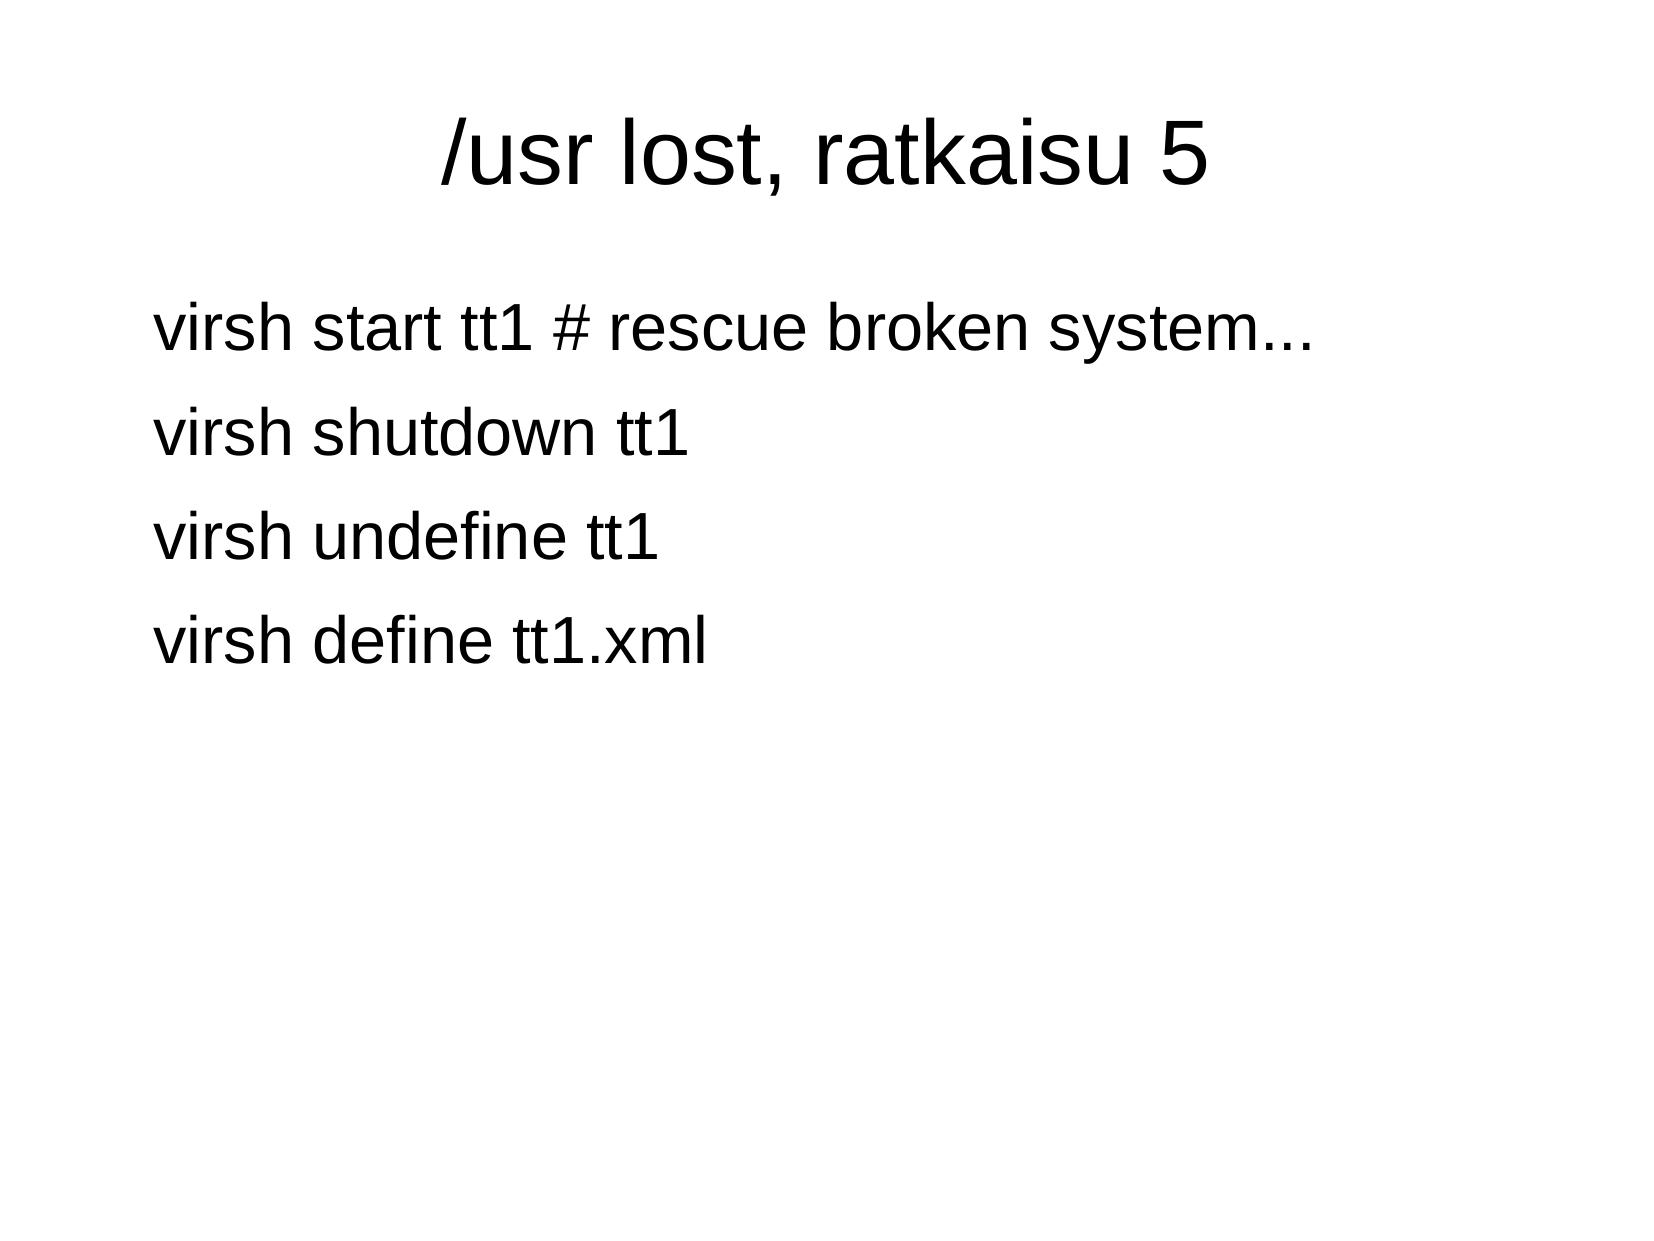

# /usr lost, ratkaisu 5
virsh start tt1 # rescue broken system...
virsh shutdown tt1
virsh undefine tt1
virsh define tt1.xml